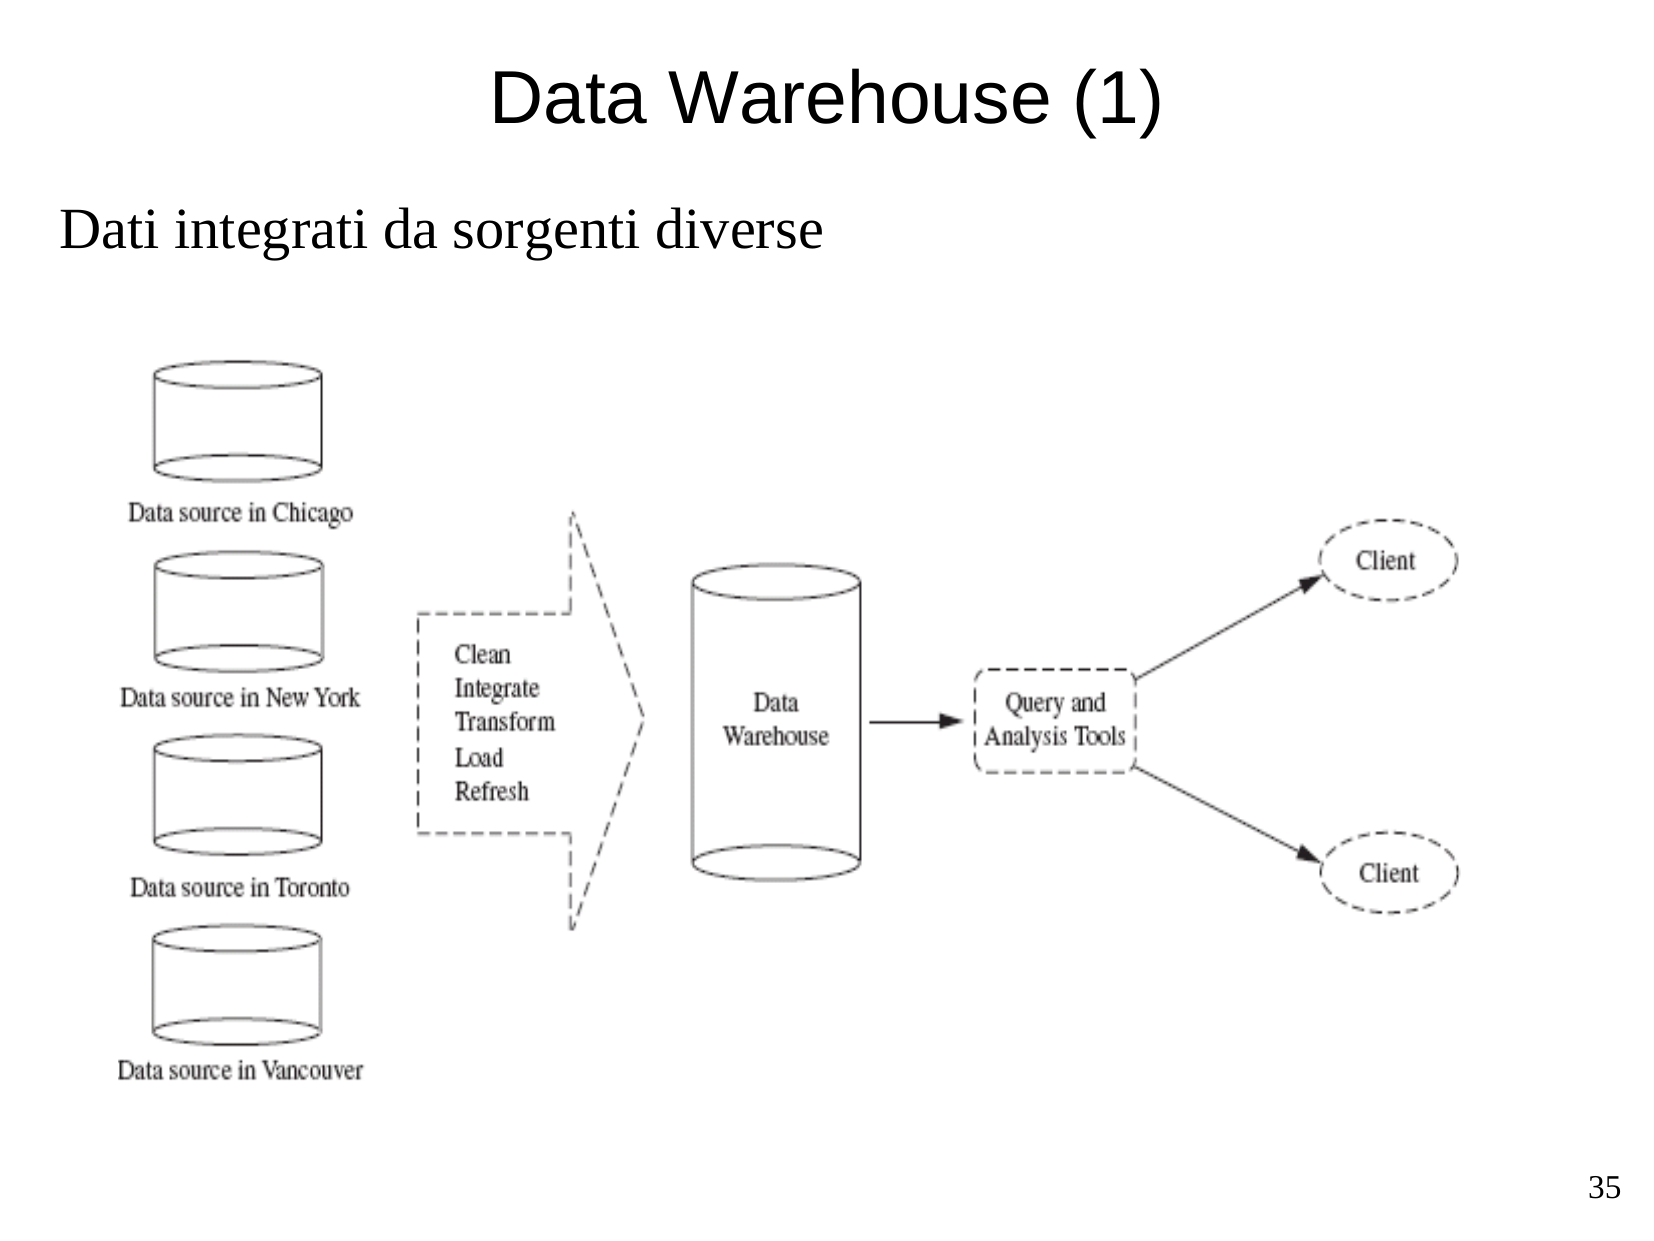

# Data Warehouse (1)
Dati integrati da sorgenti diverse